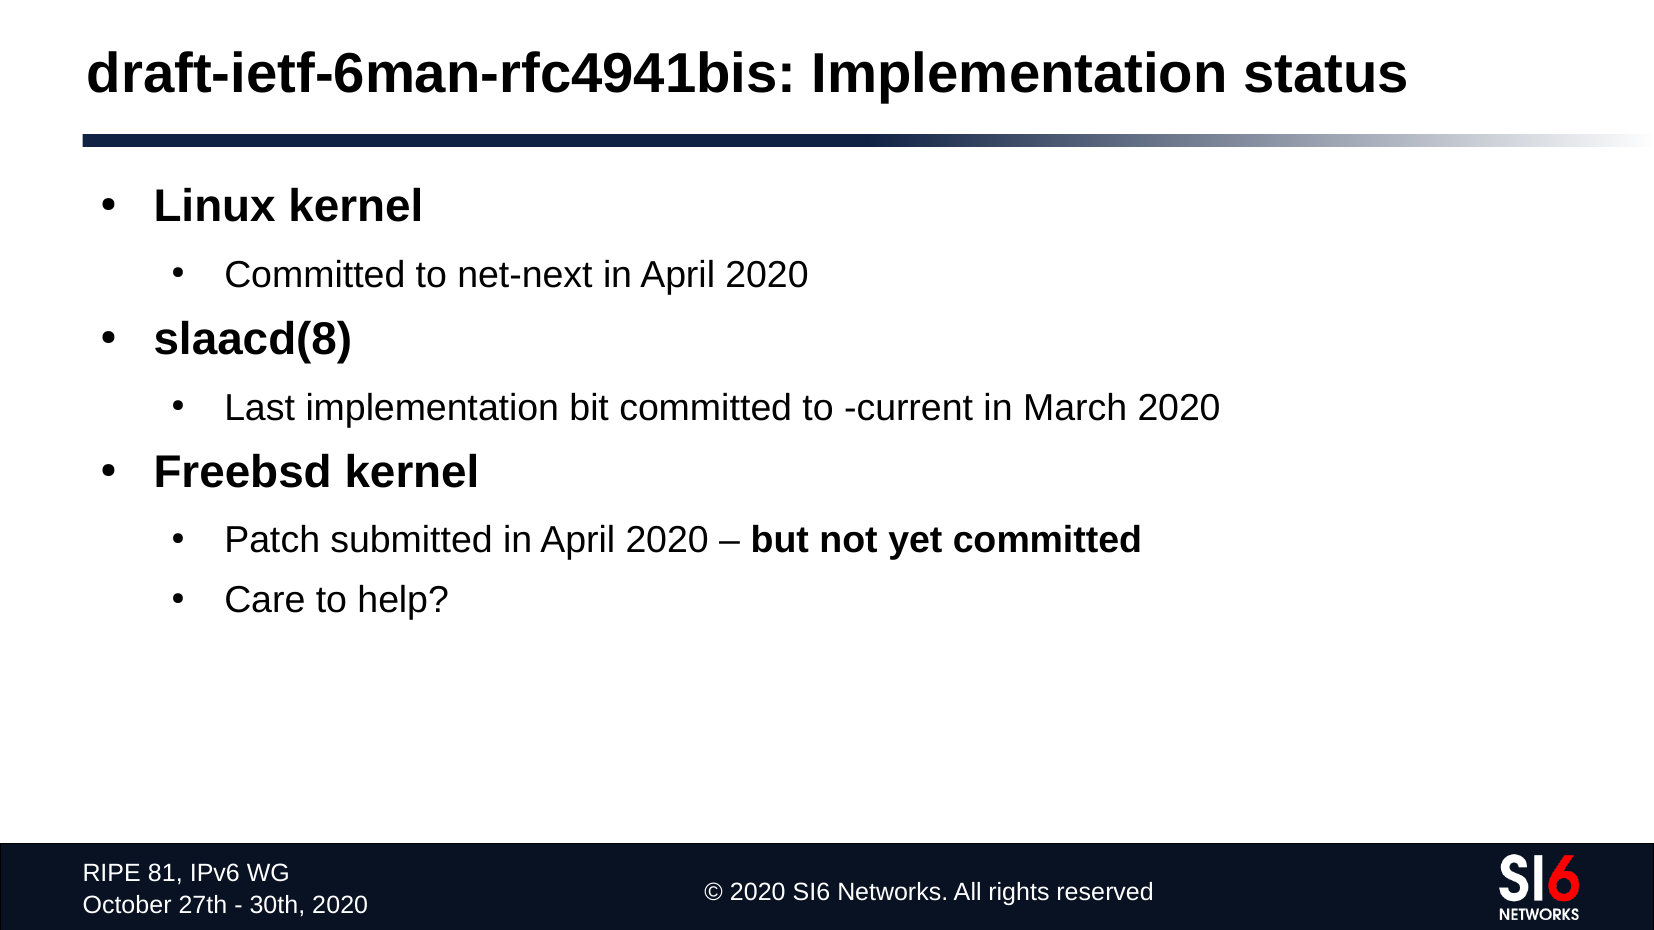

# draft-ietf-6man-rfc4941bis: Implementation status
Linux kernel
Committed to net-next in April 2020
slaacd(8)
Last implementation bit committed to -current in March 2020
Freebsd kernel
Patch submitted in April 2020 – but not yet committed
Care to help?